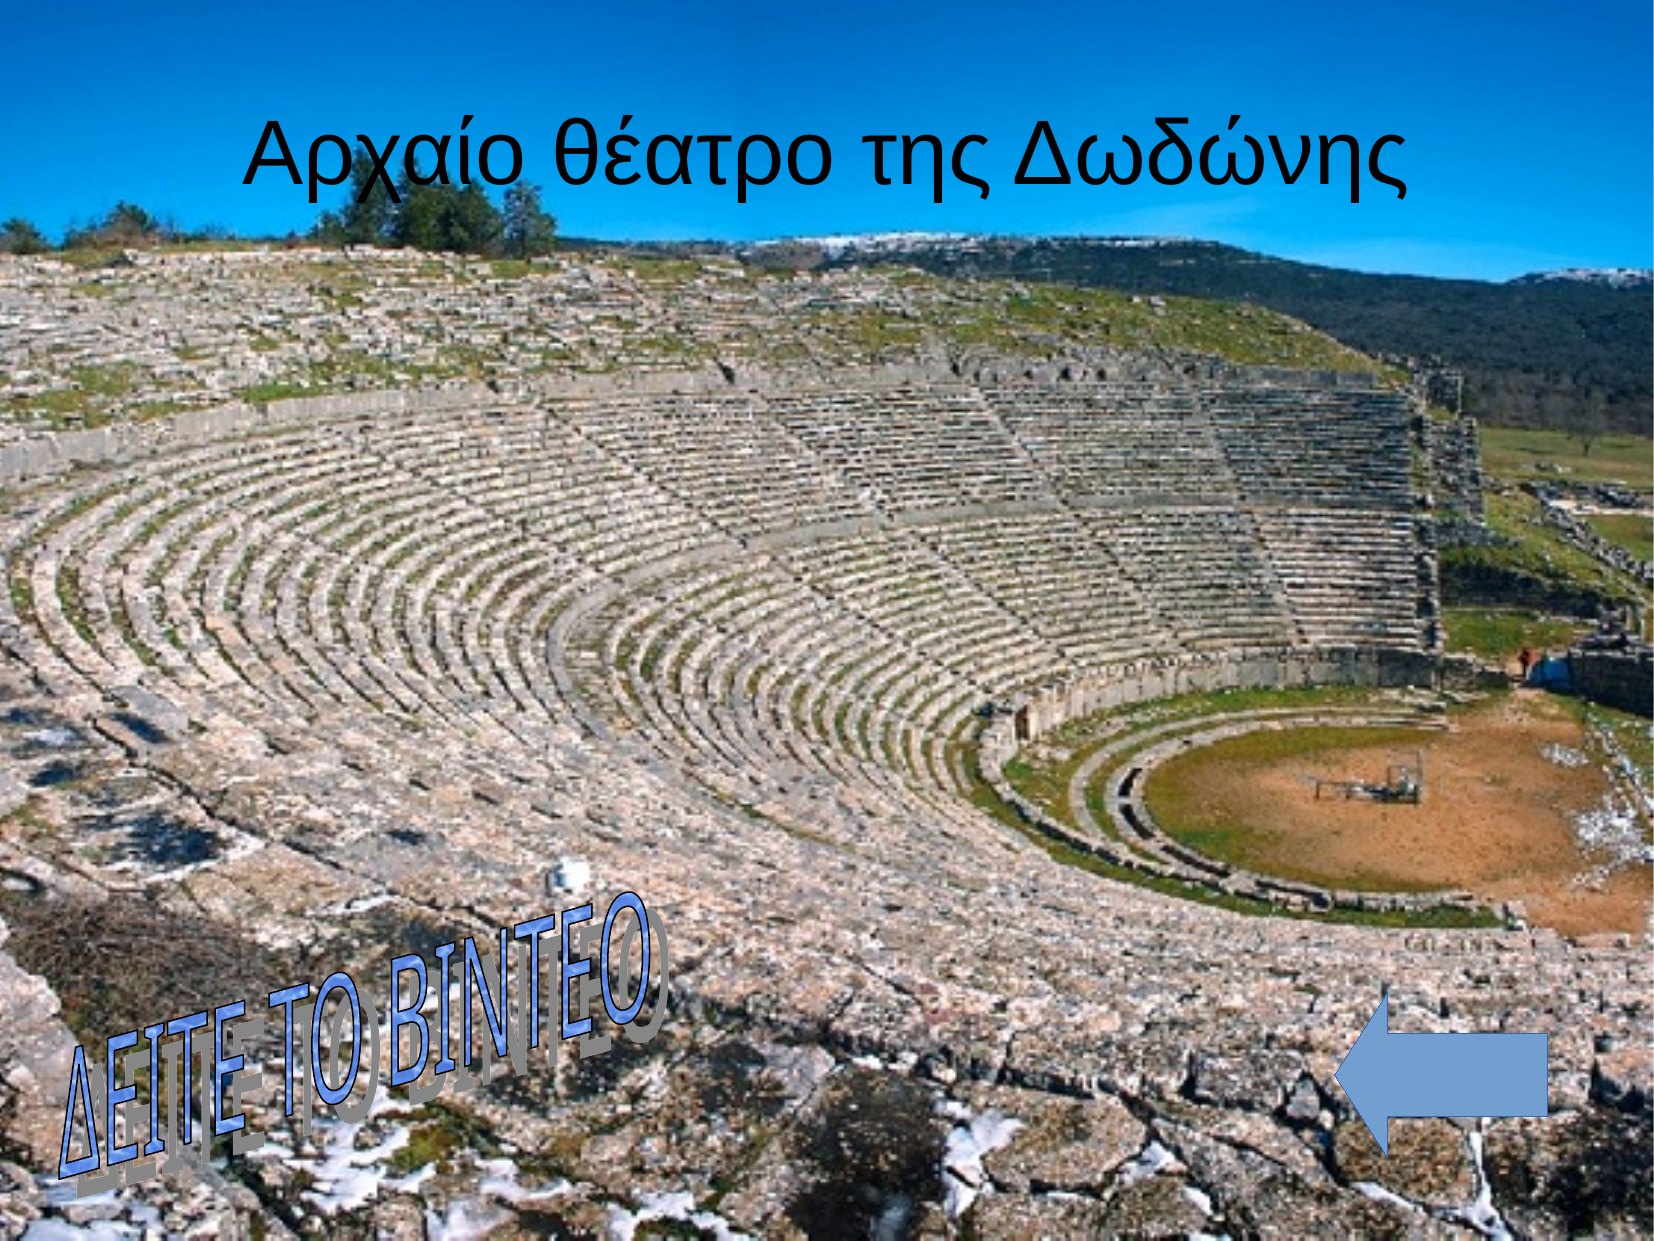

# Αρχαίο θέατρο της Δωδώνης
ΔΕΙΤΕ ΤΟ ΒΙΝΤΕΟ